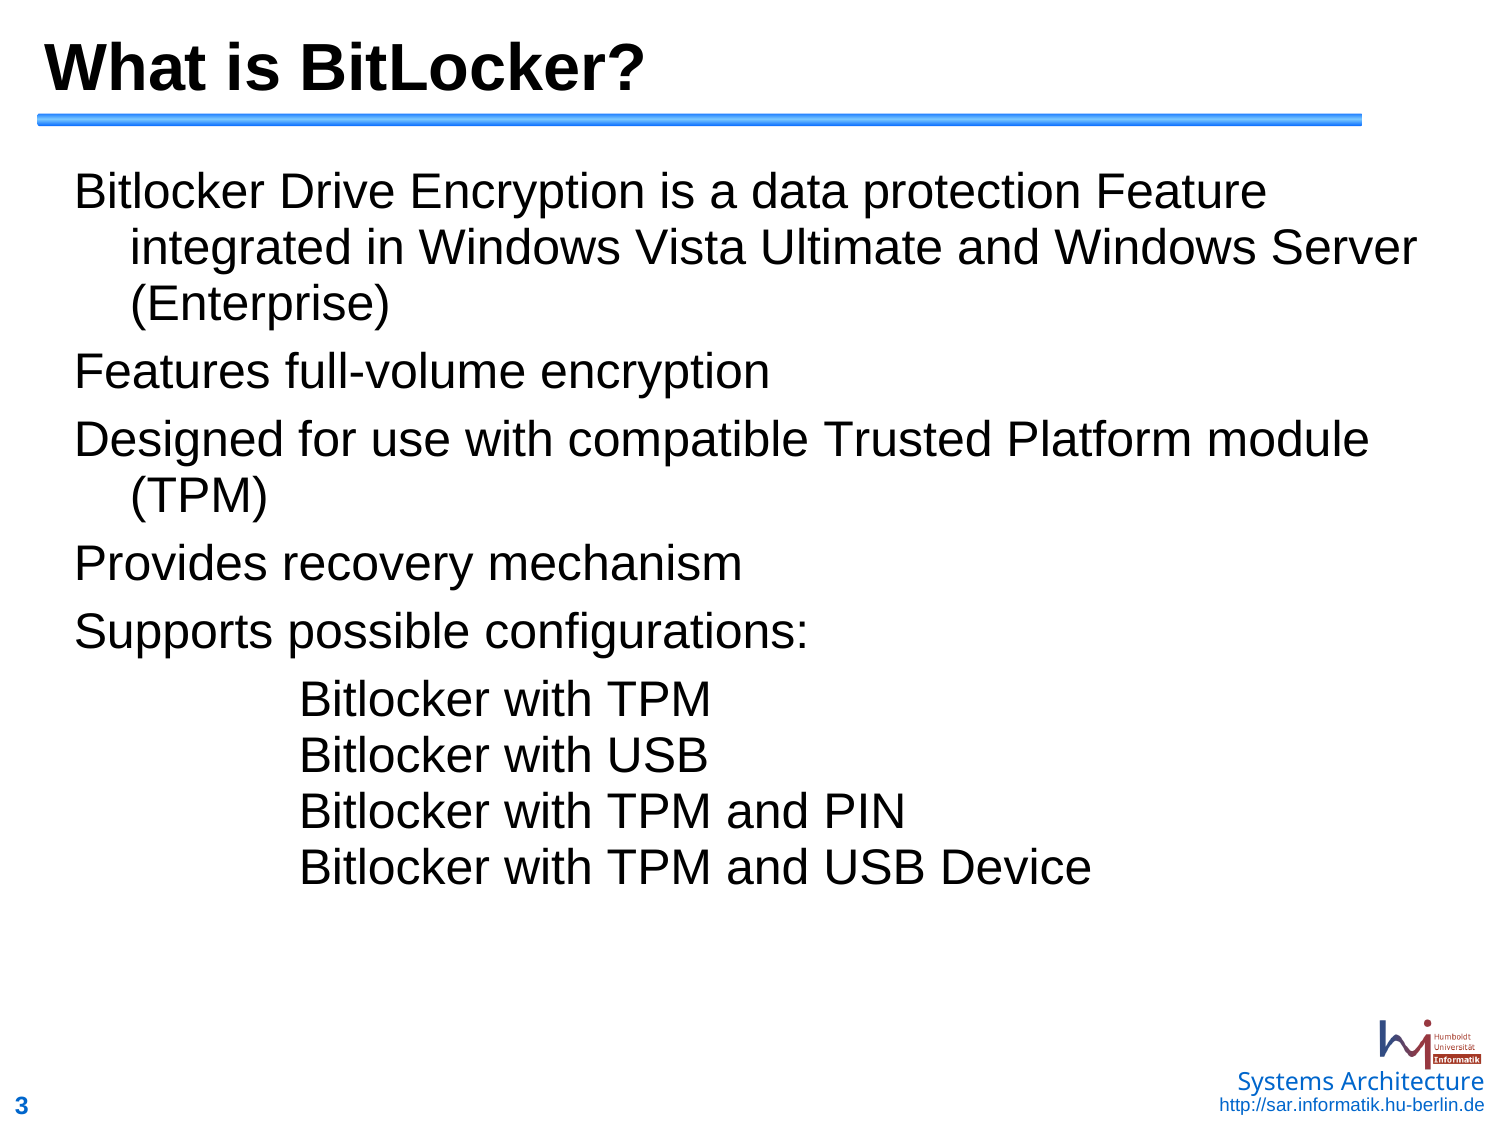

# What is BitLocker?
Bitlocker Drive Encryption is a data protection Feature integrated in Windows Vista Ultimate and Windows Server (Enterprise)
Features full-volume encryption
Designed for use with compatible Trusted Platform module (TPM)
Provides recovery mechanism
Supports possible configurations:
Bitlocker with TPM
Bitlocker with USB
Bitlocker with TPM and PIN
Bitlocker with TPM and USB Device